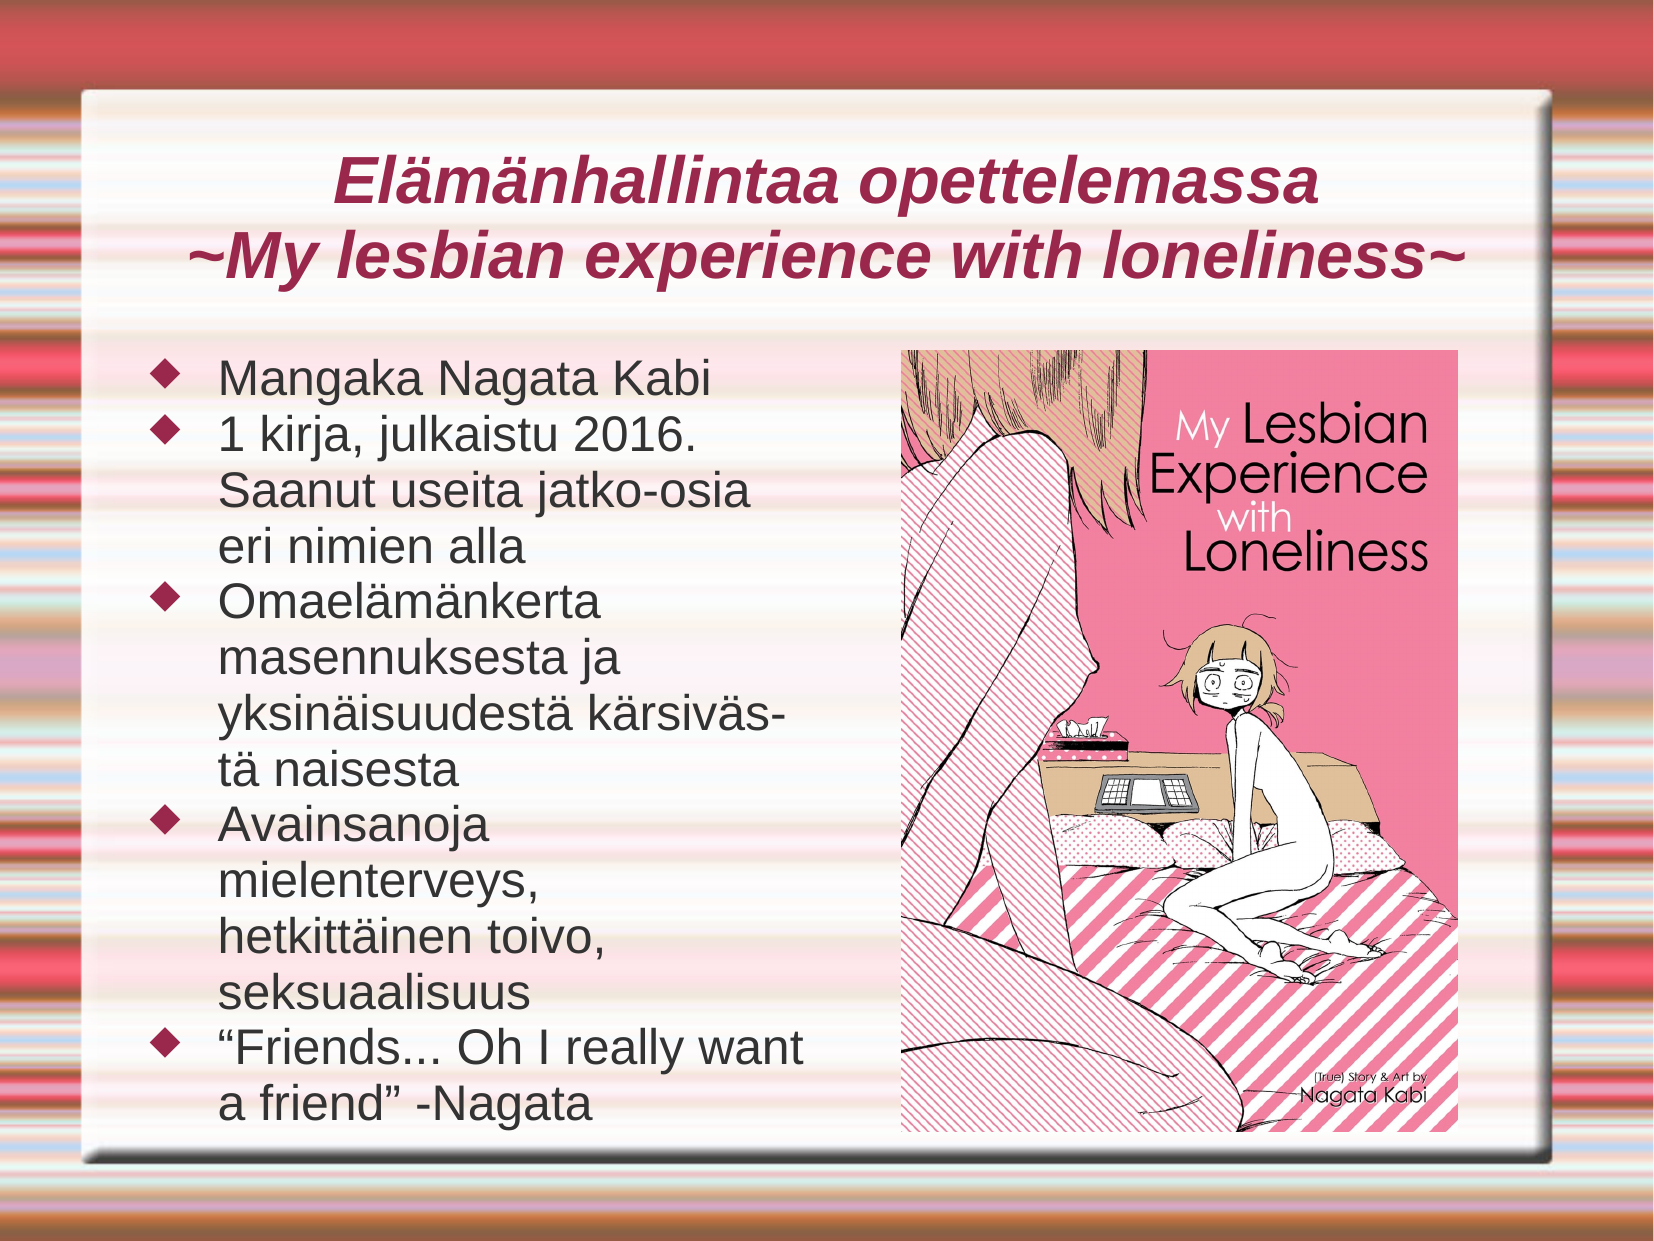

# Elämänhallintaa opettelemassa ~My lesbian experience with loneliness~
Mangaka Nagata Kabi
1 kirja, julkaistu 2016. Saanut useita jatko-osia eri nimien alla
Omaelämänkerta masennuksesta ja yksinäisuudestä kärsiväs-
tä naisesta
Avainsanoja mielenterveys, hetkittäinen toivo, seksuaalisuus
“Friends... Oh I really want a friend” -Nagata